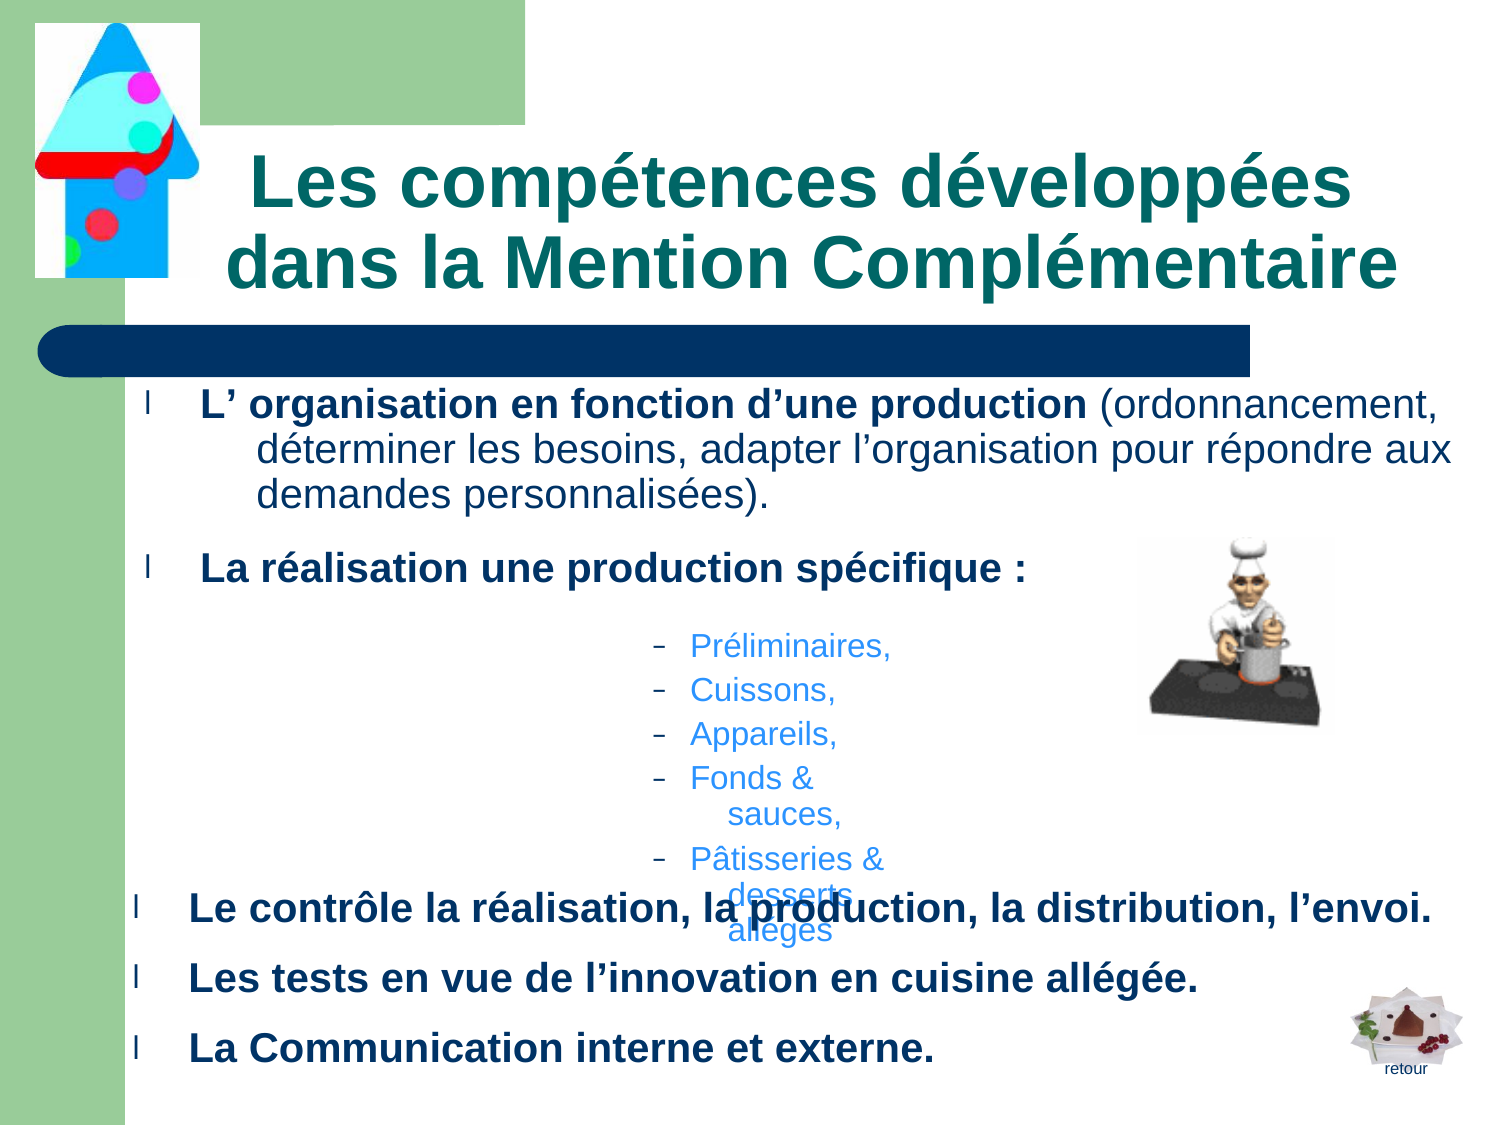

# Les compétences développées dans la Mention Complémentaire
L’ organisation en fonction d’une production (ordonnancement, déterminer les besoins, adapter l’organisation pour répondre aux demandes personnalisées).
La réalisation une production spécifique :
Préliminaires,
Cuissons,
Appareils,
Fonds & sauces,
Pâtisseries & desserts allégés
Le contrôle la réalisation, la production, la distribution, l’envoi.
Les tests en vue de l’innovation en cuisine allégée.
La Communication interne et externe.
retour